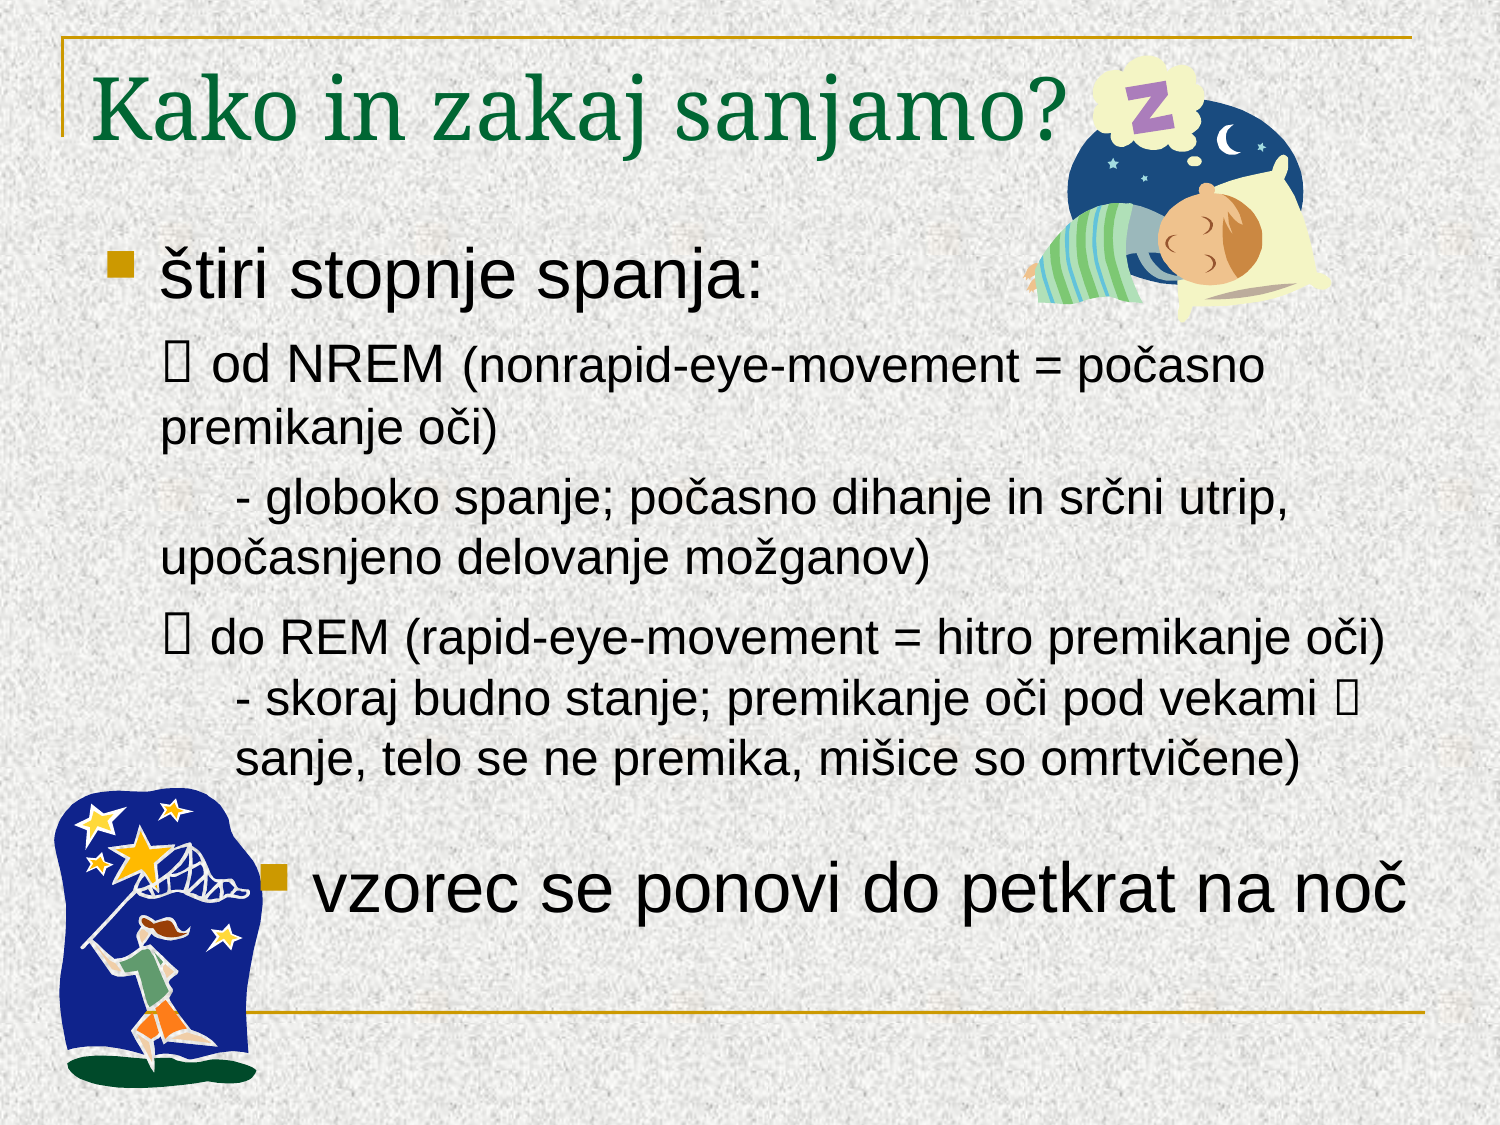

# Kako in zakaj sanjamo?
štiri stopnje spanja:
	 od NREM (nonrapid-eye-movement = počasno 		premikanje oči)
		- globoko spanje; počasno dihanje in srčni utrip, 	upočasnjeno delovanje možganov)
	 do REM (rapid-eye-movement = hitro premikanje oči) 	- skoraj budno stanje; premikanje oči pod vekami  	sanje, telo se ne premika, mišice so omrtvičene)
 vzorec se ponovi do petkrat na noč